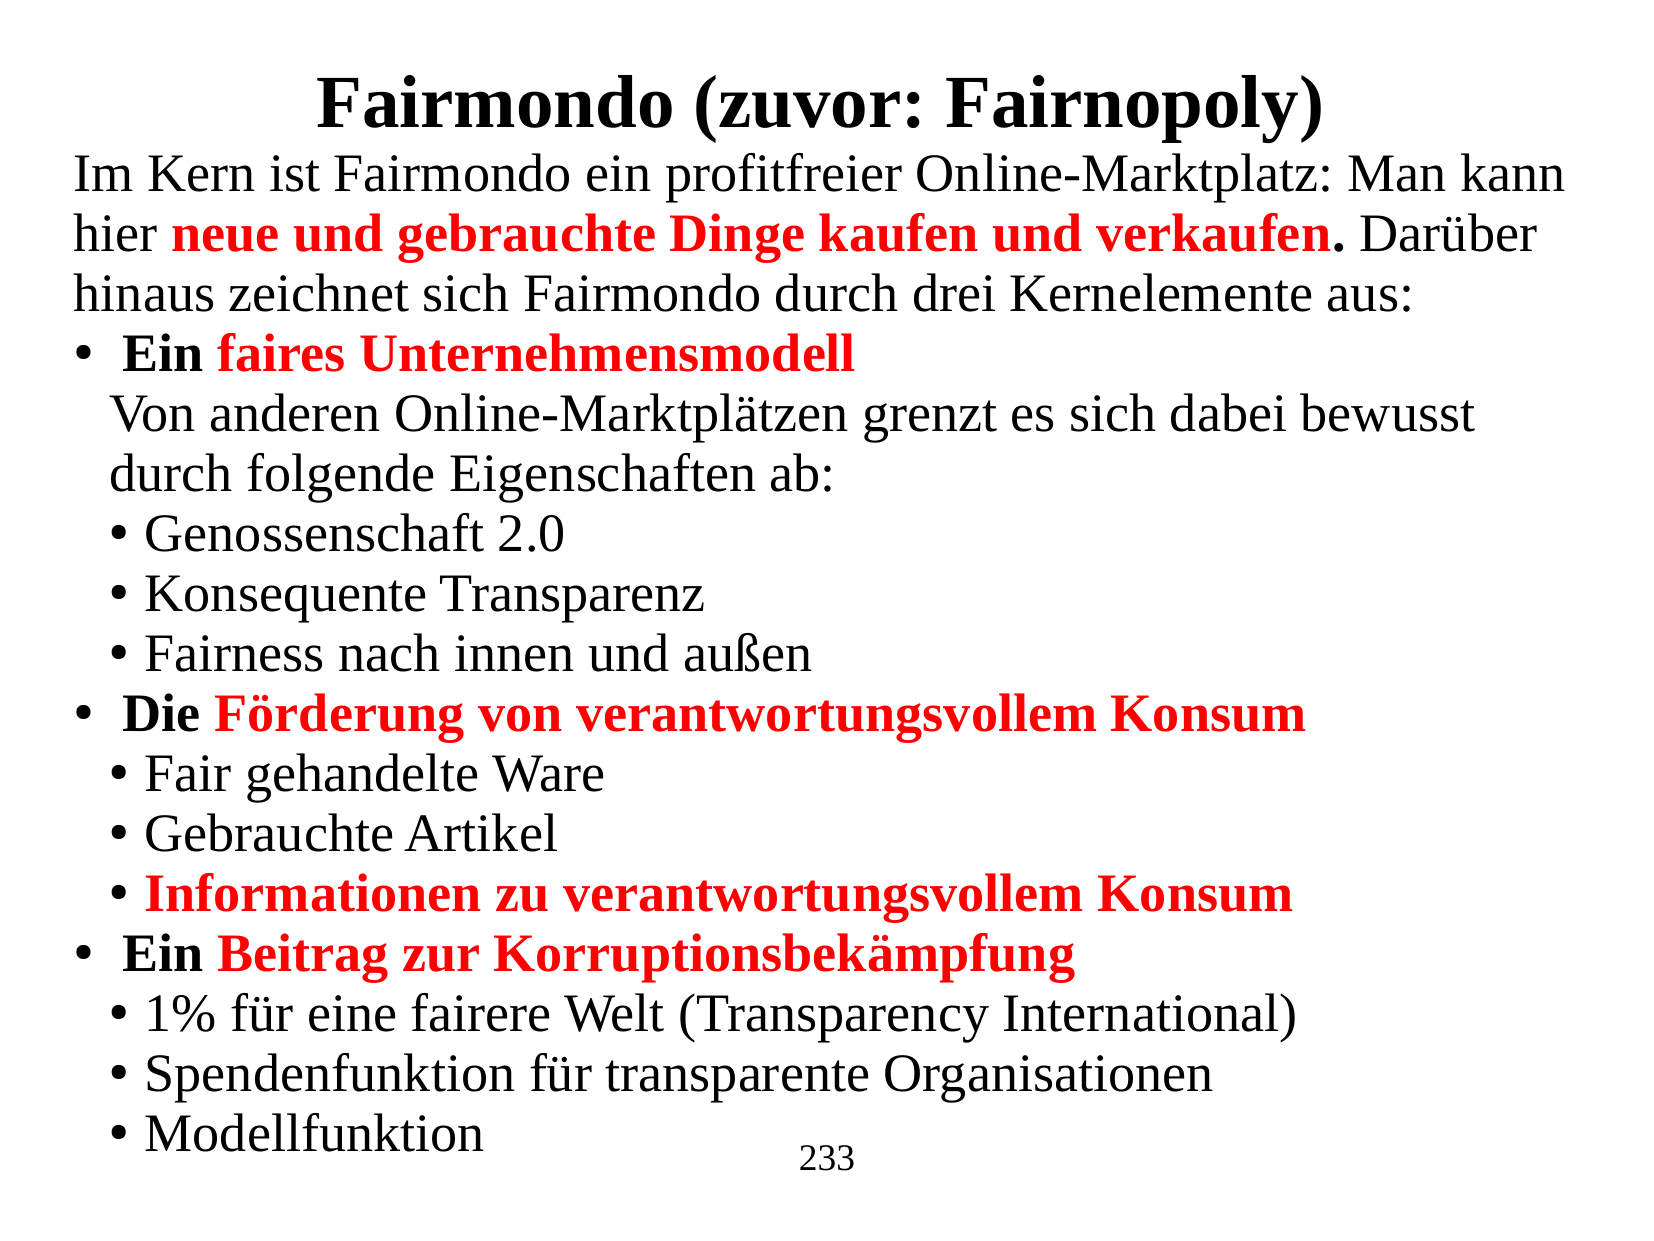

Fairmondo (zuvor: Fairnopoly)
Im Kern ist Fairmondo ein profitfreier Online-Marktplatz: Man kann hier neue und gebrauchte Dinge kaufen und verkaufen. Darüber hinaus zeichnet sich Fairmondo durch drei Kernelemente aus:
 Ein faires Unternehmensmodell
Von anderen Online-Marktplätzen grenzt es sich dabei bewusst durch folgende Eigenschaften ab:
Genossenschaft 2.0
Konsequente Transparenz
Fairness nach innen und außen
 Die Förderung von verantwortungsvollem Konsum
Fair gehandelte Ware
Gebrauchte Artikel
Informationen zu verantwortungsvollem Konsum
 Ein Beitrag zur Korruptionsbekämpfung
1% für eine fairere Welt (Transparency International)
Spendenfunktion für transparente Organisationen
Modellfunktion